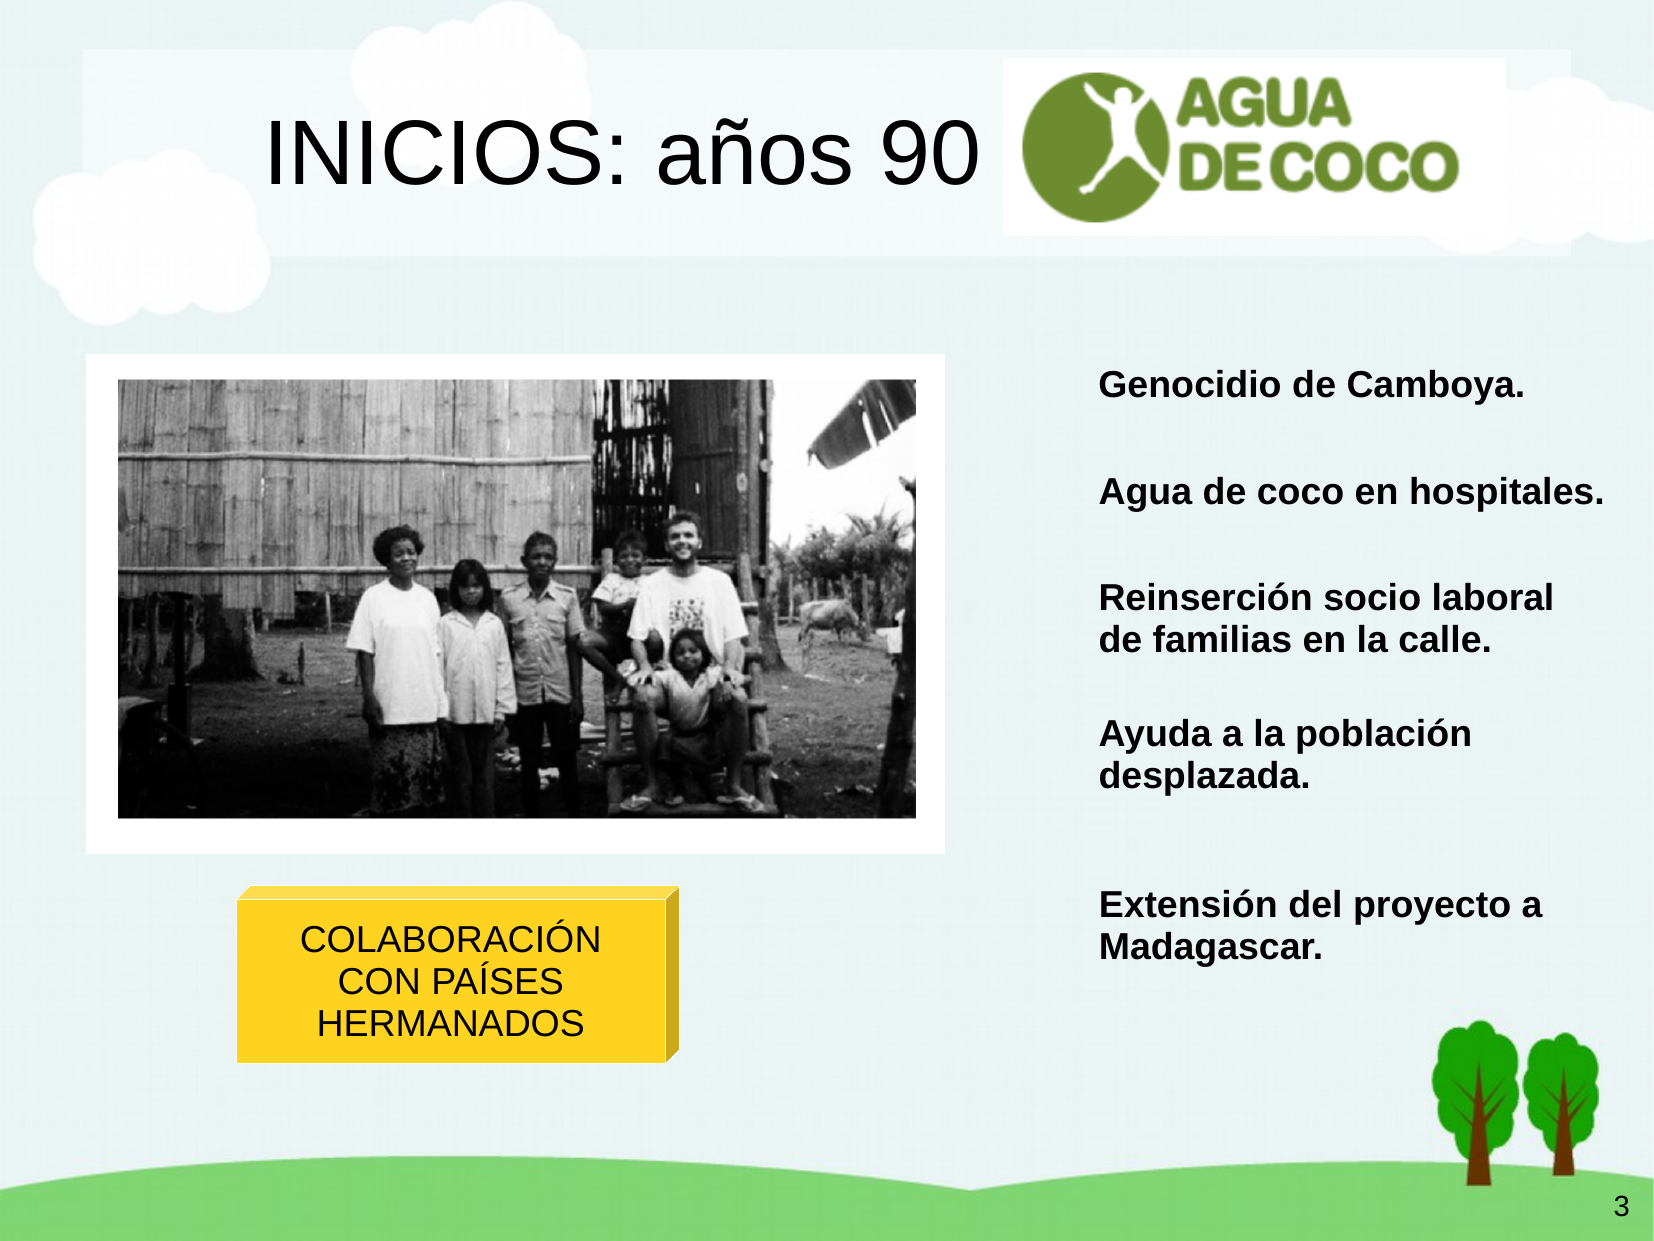

# INICIOS: años 90
Genocidio de Camboya.
Agua de coco en hospitales.
Reinserción socio laboral
de familias en la calle.
Ayuda a la población
desplazada.
Extensión del proyecto a
Madagascar.
COLABORACIÓN
CON PAÍSES
HERMANADOS
3